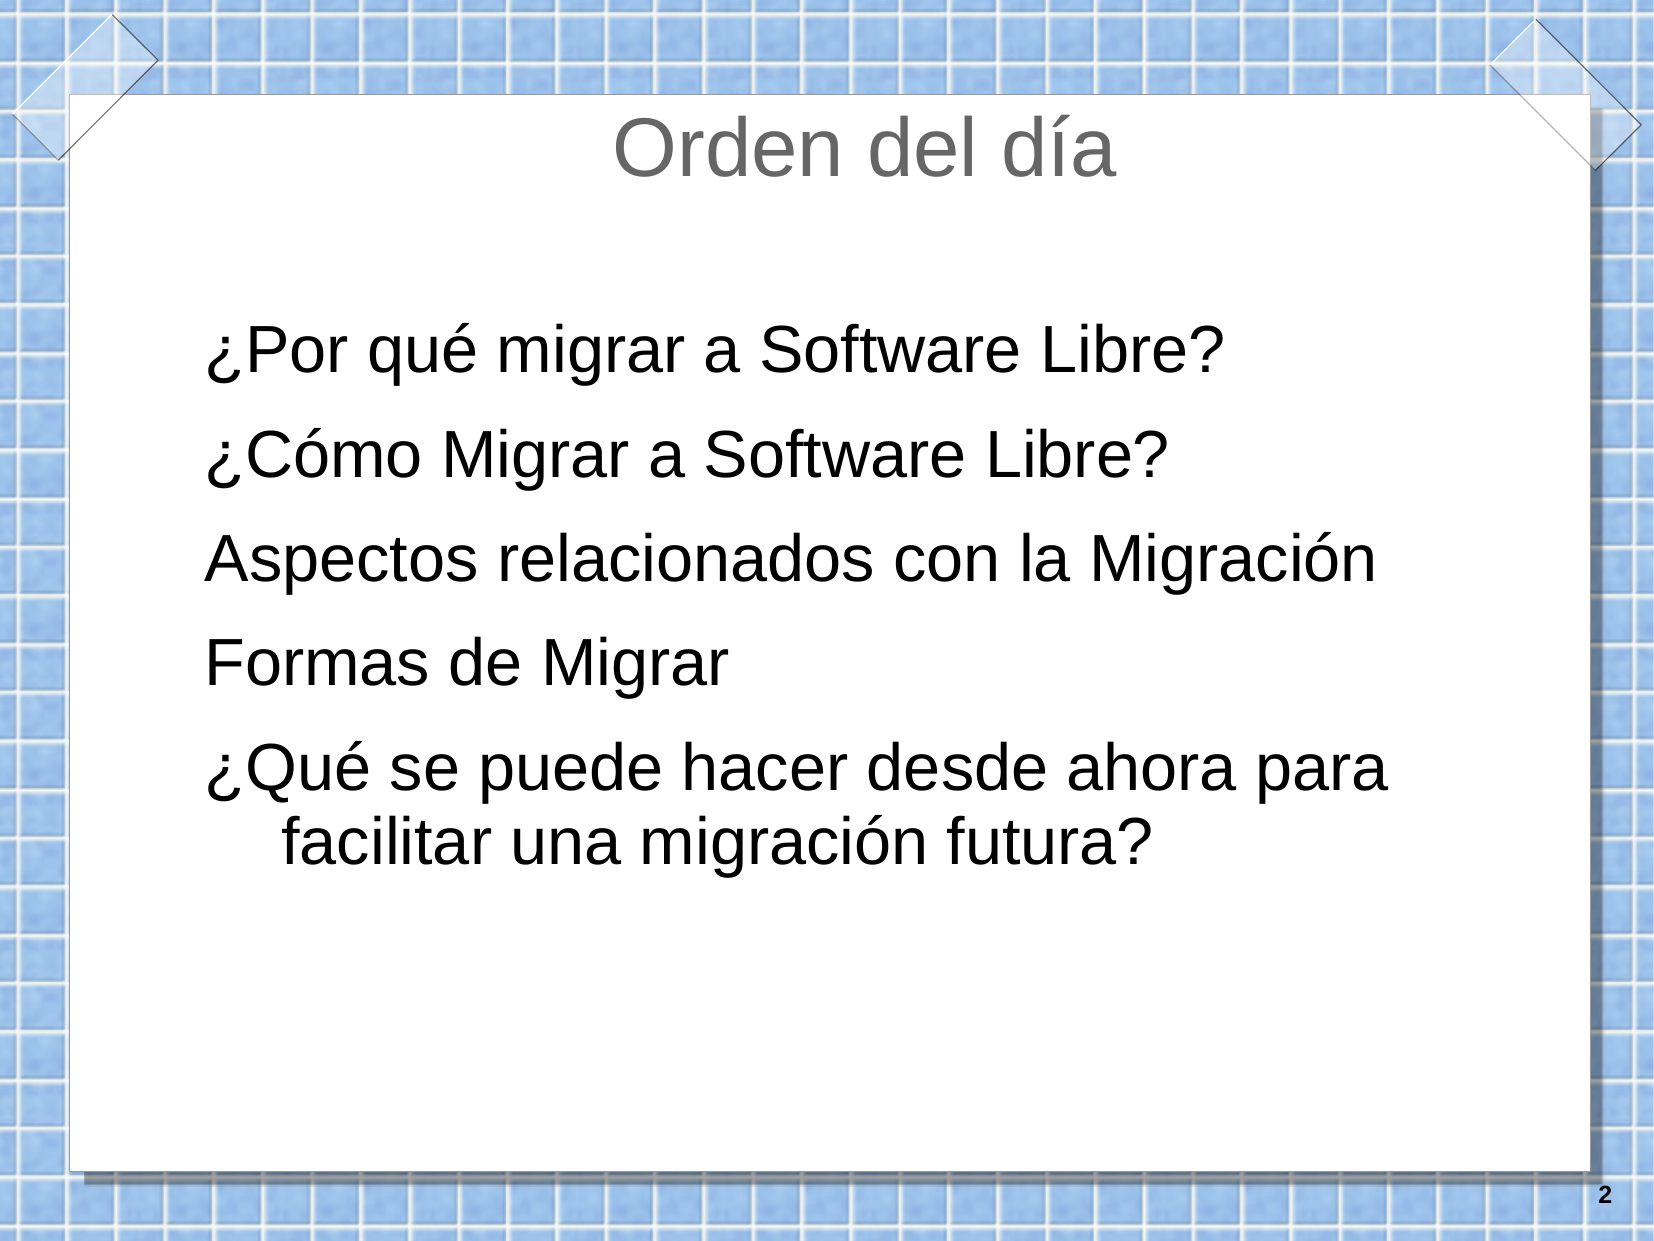

# Orden del día
¿Por qué migrar a Software Libre?
¿Cómo Migrar a Software Libre?
Aspectos relacionados con la Migración
Formas de Migrar
¿Qué se puede hacer desde ahora para facilitar una migración futura?